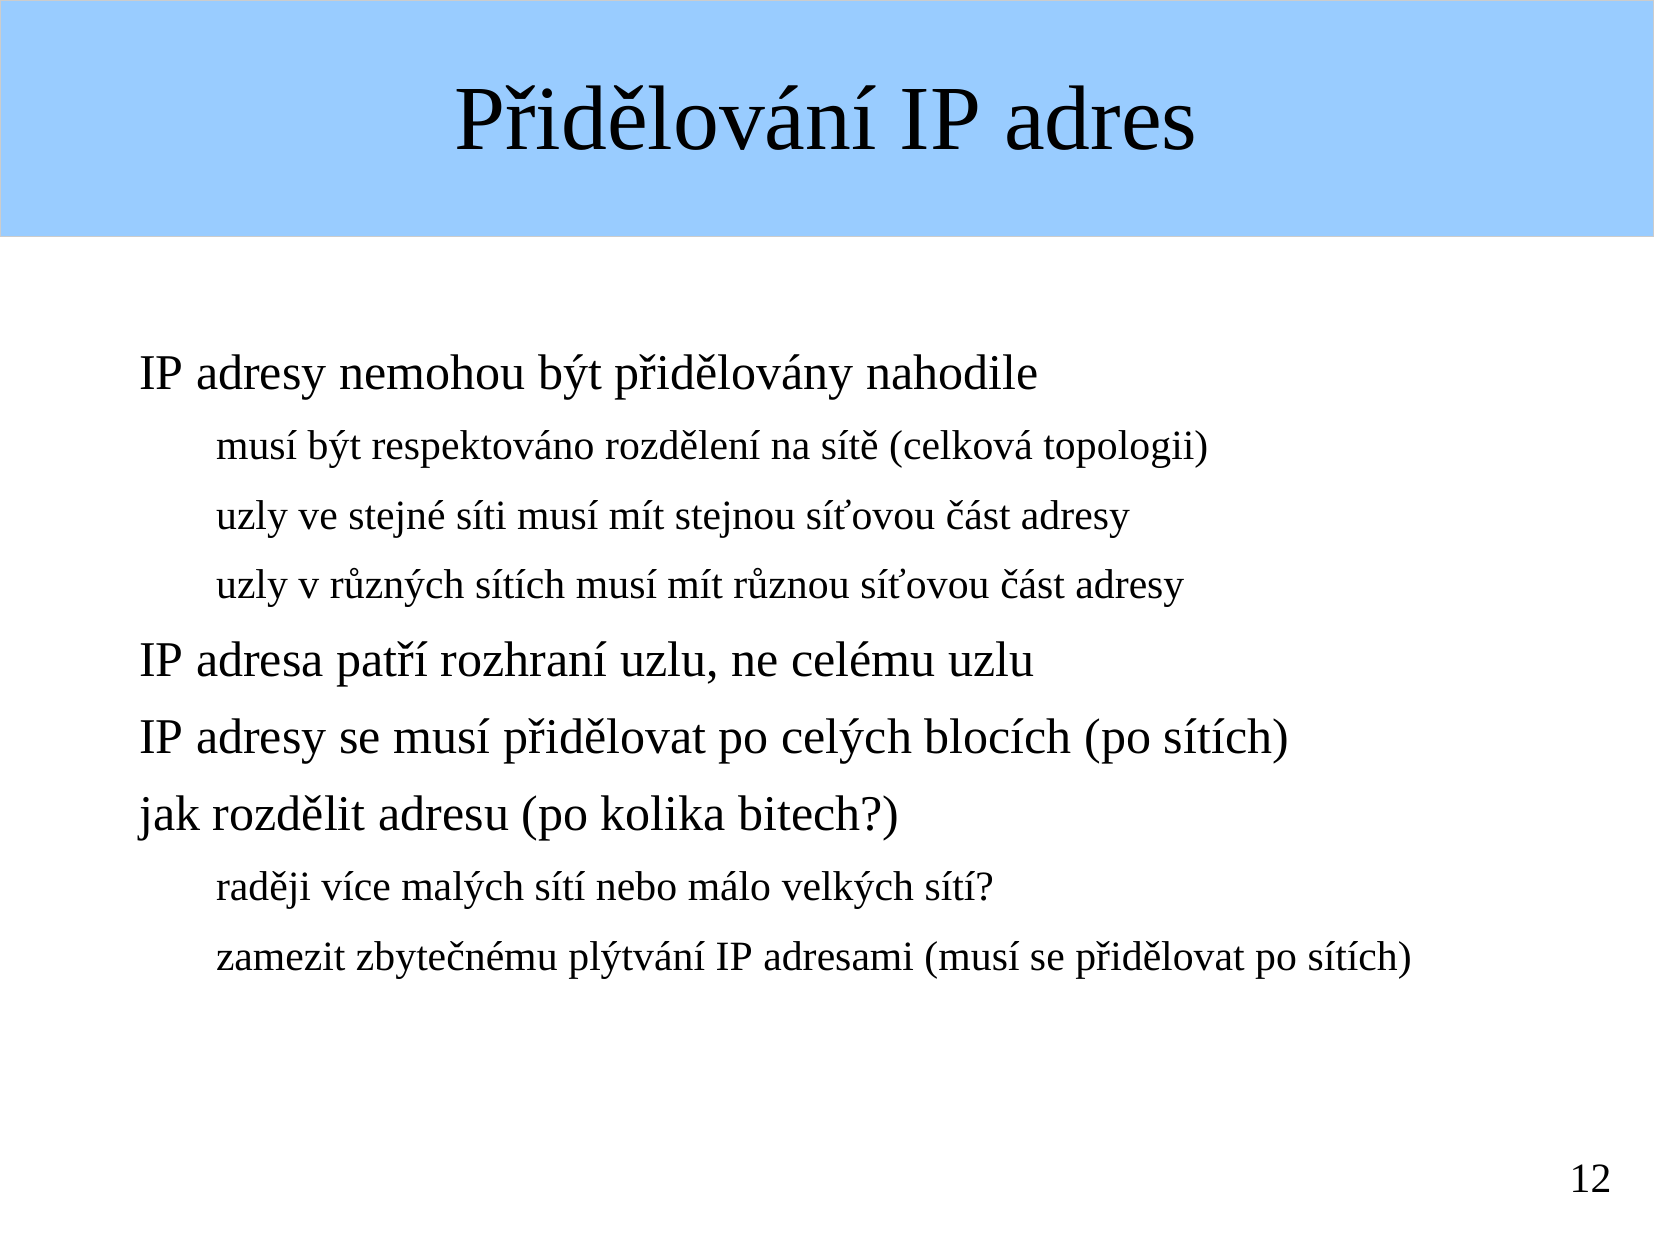

# Přidělování IP adres
IP adresy nemohou být přidělovány nahodile
musí být respektováno rozdělení na sítě (celková topologii)
uzly ve stejné síti musí mít stejnou síťovou část adresy
uzly v různých sítích musí mít různou síťovou část adresy
IP adresa patří rozhraní uzlu, ne celému uzlu
IP adresy se musí přidělovat po celých blocích (po sítích)
jak rozdělit adresu (po kolika bitech?)
raději více malých sítí nebo málo velkých sítí?
zamezit zbytečnému plýtvání IP adresami (musí se přidělovat po sítích)